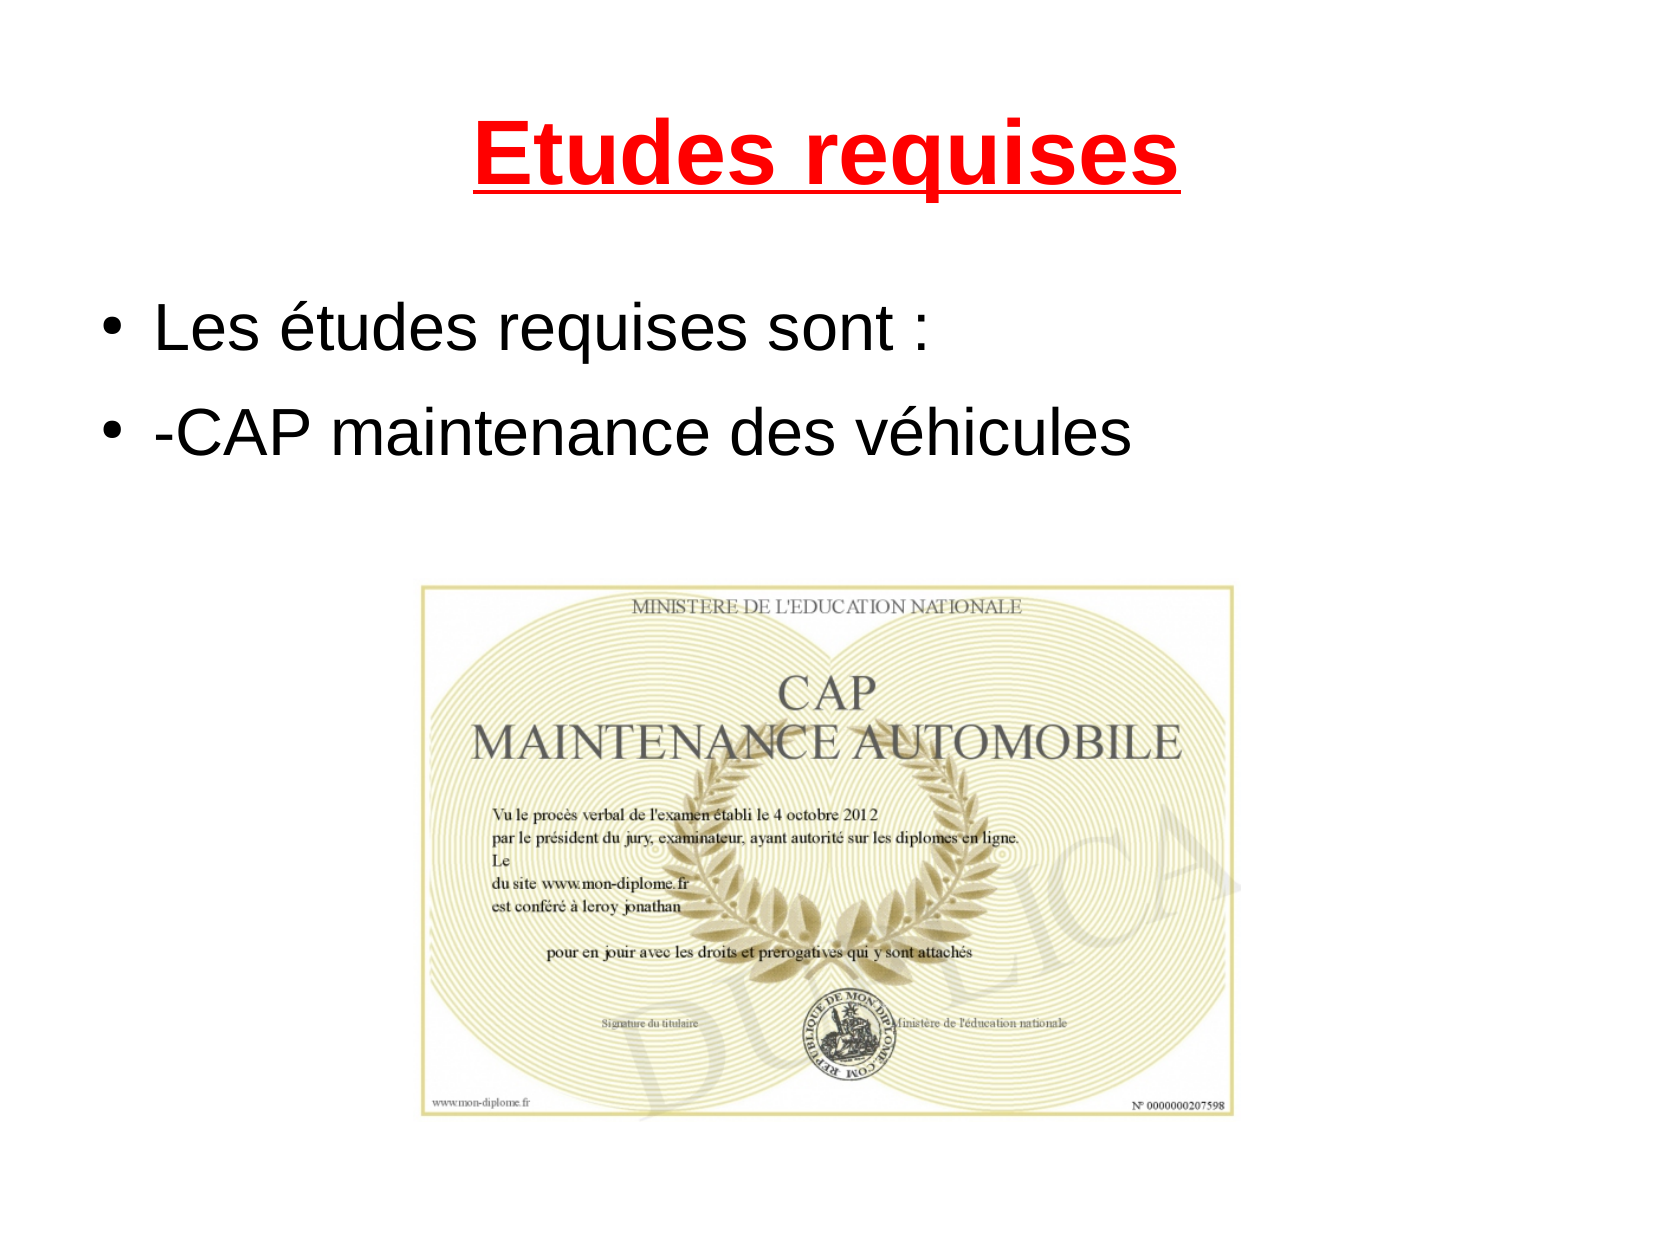

# Etudes requises
Les études requises sont :
-CAP maintenance des véhicules